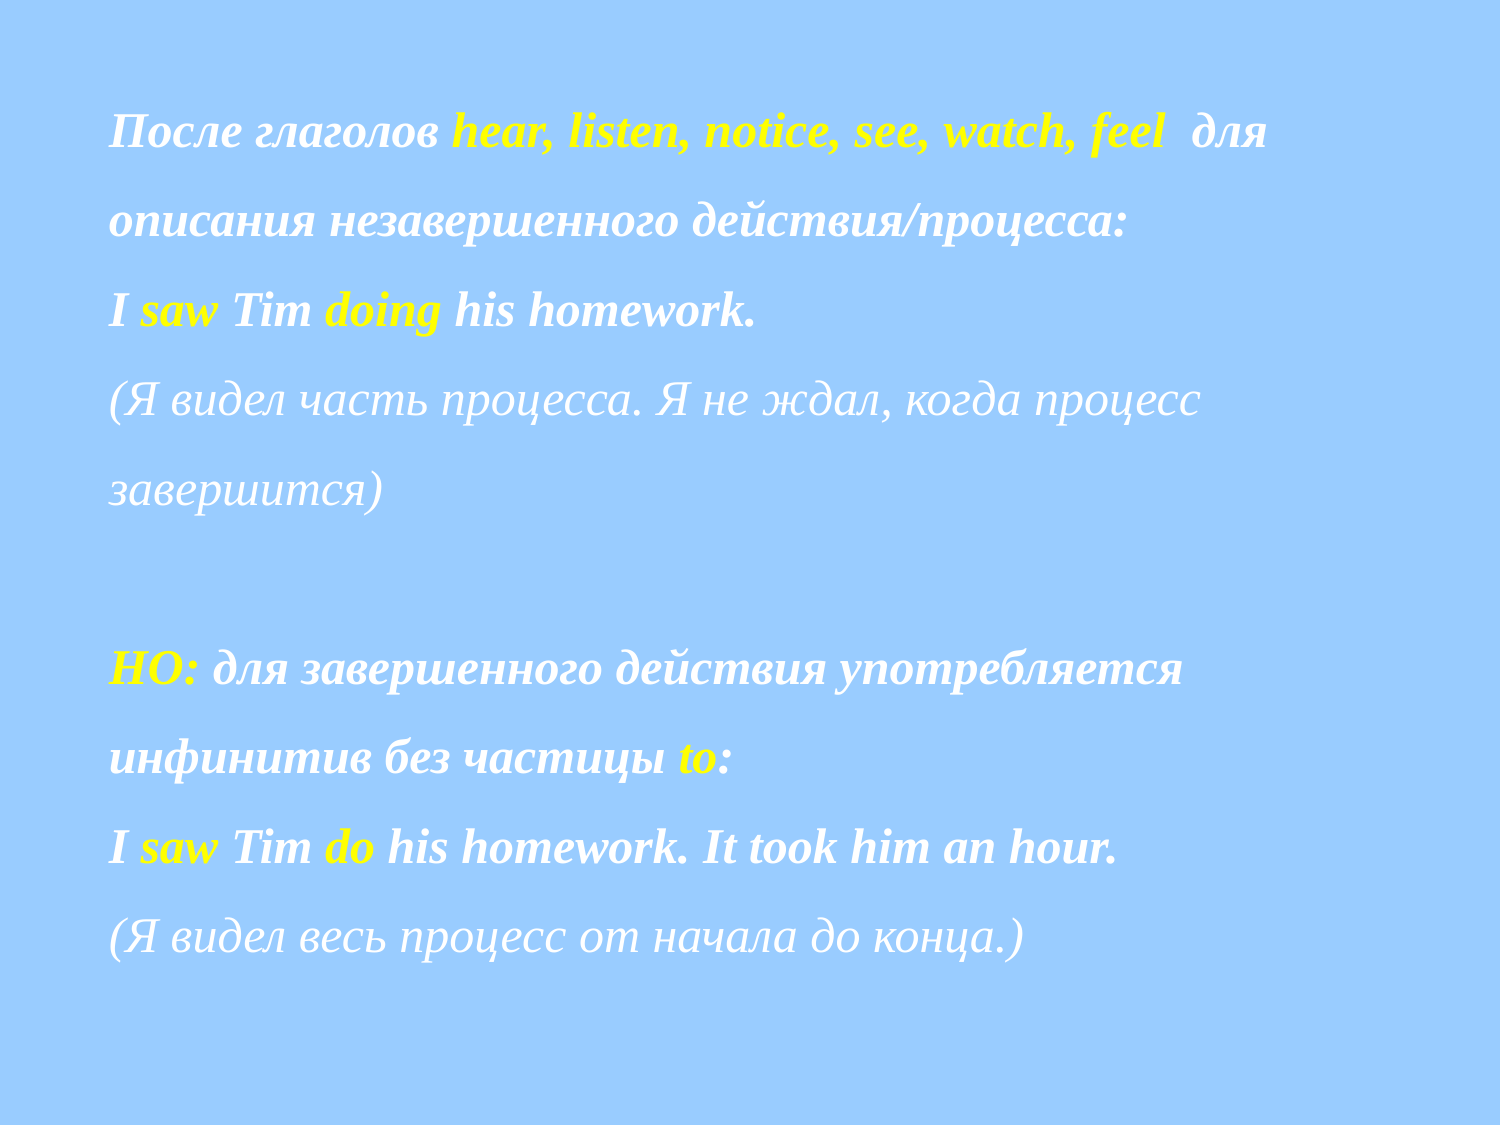

# После глаголов hear, listen, notice, see, watch, feel для
описания незавершенного действия/процесса:
I saw Tim doing his homework.
(Я видел часть процесса. Я не ждал, когда процесс
завершится)
НО: для завершенного действия употребляется
инфинитив без частицы to:
I saw Tim do his homework. It took him an hour.
(Я видел весь процесс от начала до конца.)